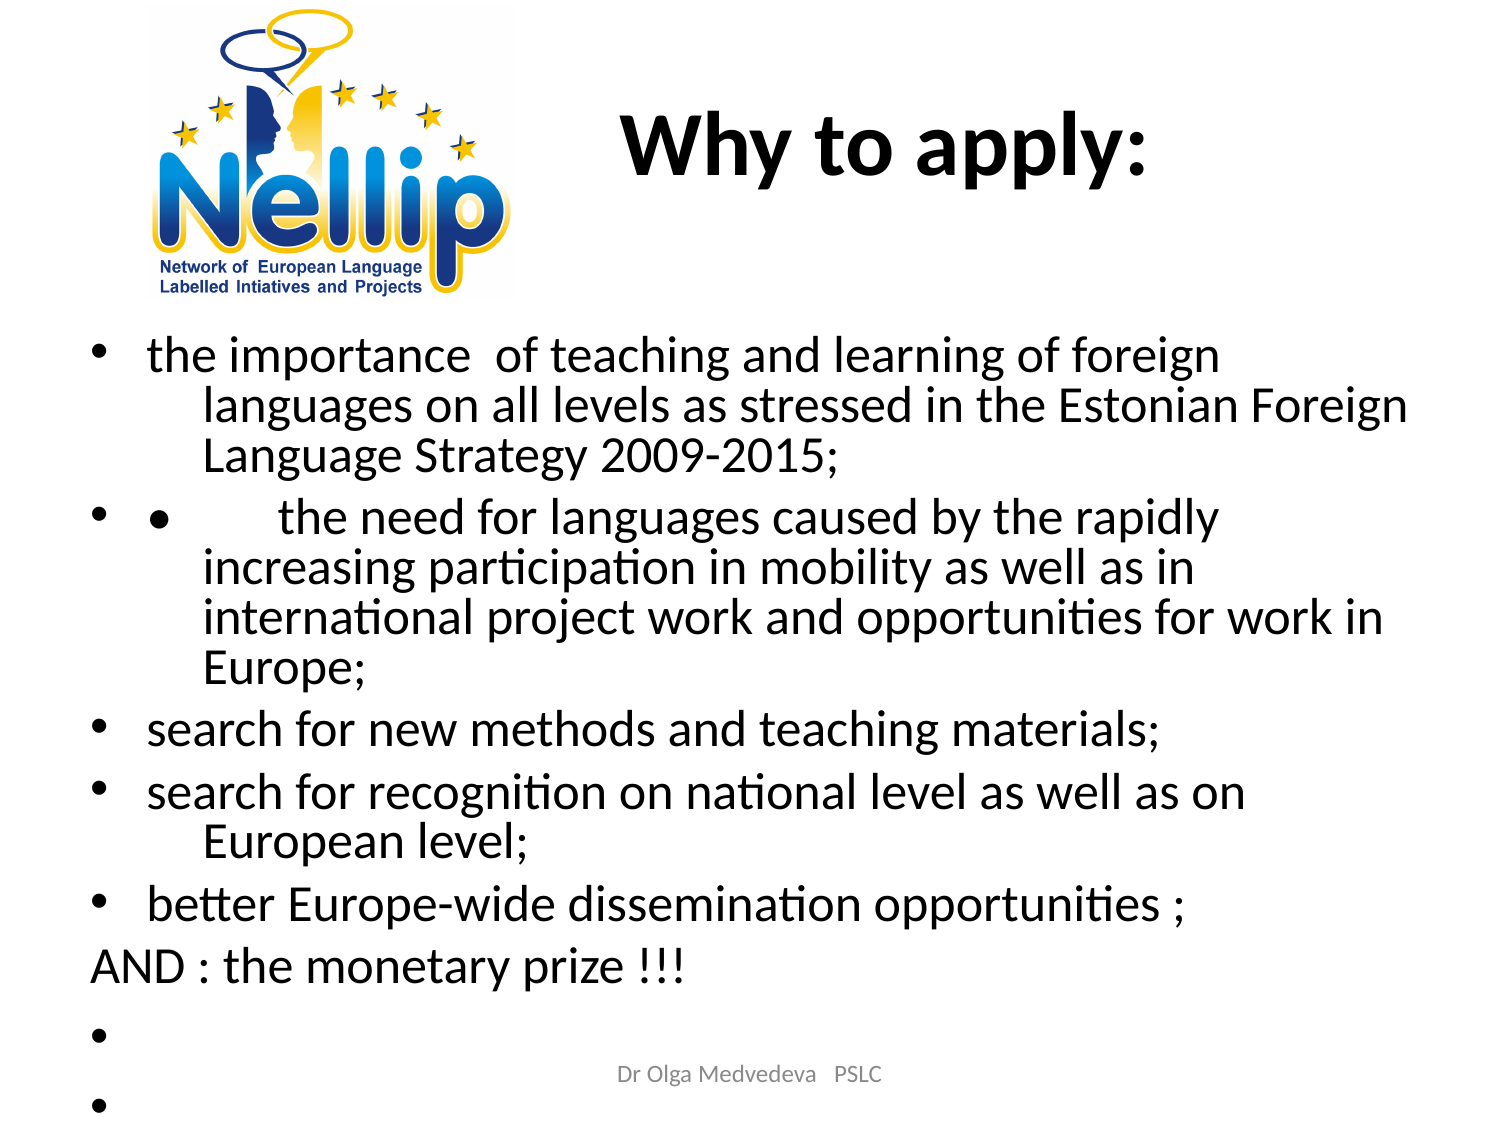

# Why to apply:
the importance of teaching and learning of foreign languages on all levels as stressed in the Estonian Foreign Language Strategy 2009-2015;
•	the need for languages caused by the rapidly increasing participation in mobility as well as in international project work and opportunities for work in Europe;
search for new methods and teaching materials;
search for recognition on national level as well as on European level;
better Europe-wide dissemination opportunities ;
AND : the monetary prize !!!
Dr Olga Medvedeva PSLC